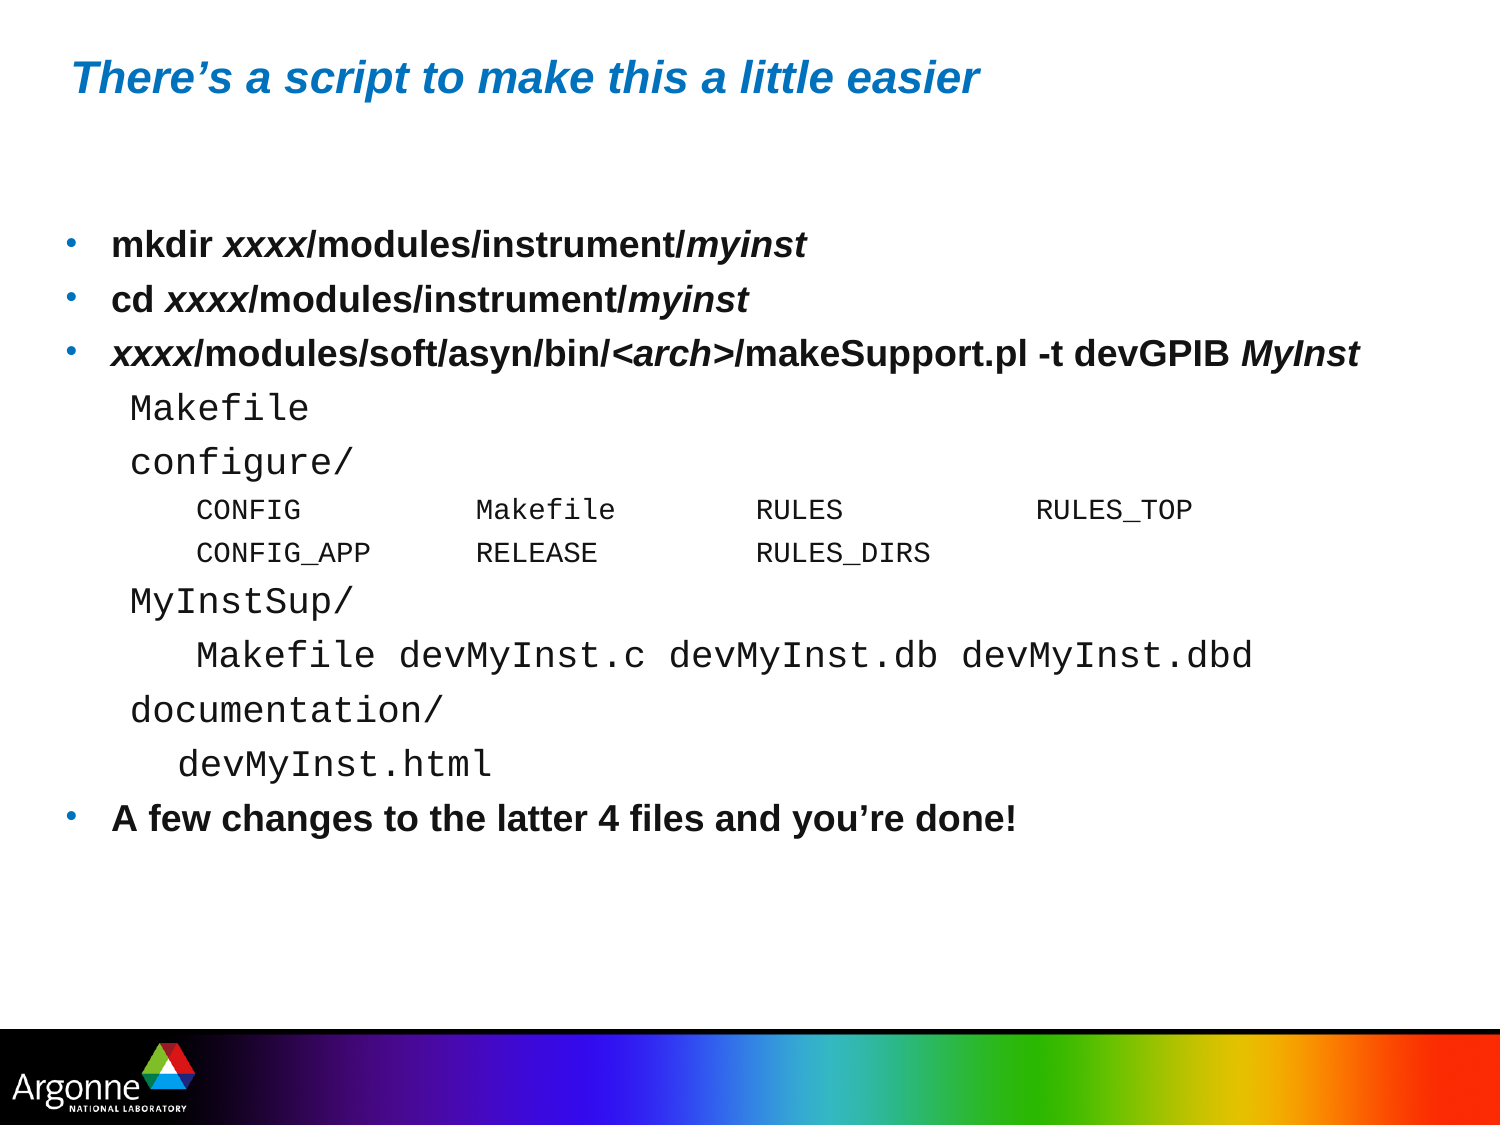

# There’s a script to make this a little easier
mkdir xxxx/modules/instrument/myinst
cd xxxx/modules/instrument/myinst
xxxx/modules/soft/asyn/bin/<arch>/makeSupport.pl -t devGPIB MyInst
Makefile
configure/
CONFIG Makefile RULES RULES_TOP
CONFIG_APP RELEASE RULES_DIRS
MyInstSup/
Makefile devMyInst.c devMyInst.db devMyInst.dbd
documentation/
	devMyInst.html
A few changes to the latter 4 files and you’re done!